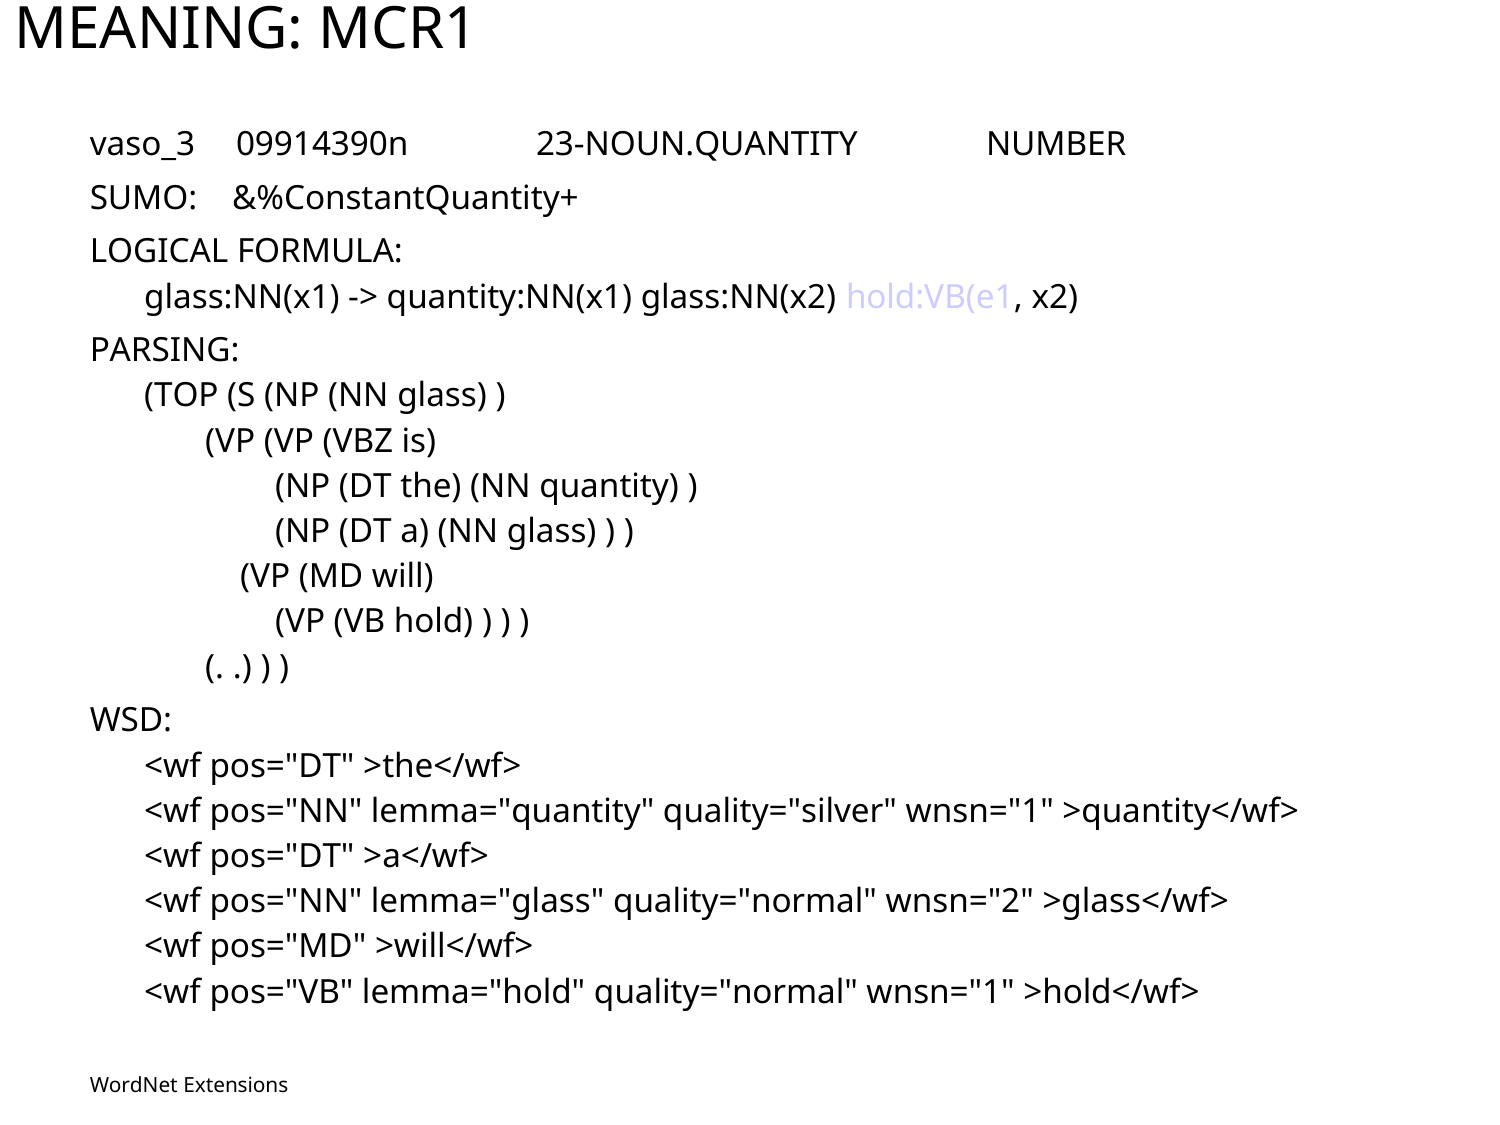

# MEANING: MCR1
vaso_3 	09914390n 	23-NOUN.QUANTITY 	NUMBER
SUMO:    &%ConstantQuantity+
LOGICAL FORMULA:
glass:NN(x1) -> quantity:NN(x1) glass:NN(x2) hold:VB(e1, x2)
PARSING:
(TOP (S (NP (NN glass) )
       (VP (VP (VBZ is)
               (NP (DT the) (NN quantity) )
               (NP (DT a) (NN glass) ) )
           (VP (MD will)
               (VP (VB hold) ) ) )
       (. .) ) )
WSD:
<wf pos="DT" >the</wf>
<wf pos="NN" lemma="quantity" quality="silver" wnsn="1" >quantity</wf>
<wf pos="DT" >a</wf>
<wf pos="NN" lemma="glass" quality="normal" wnsn="2" >glass</wf>
<wf pos="MD" >will</wf>
<wf pos="VB" lemma="hold" quality="normal" wnsn="1" >hold</wf>